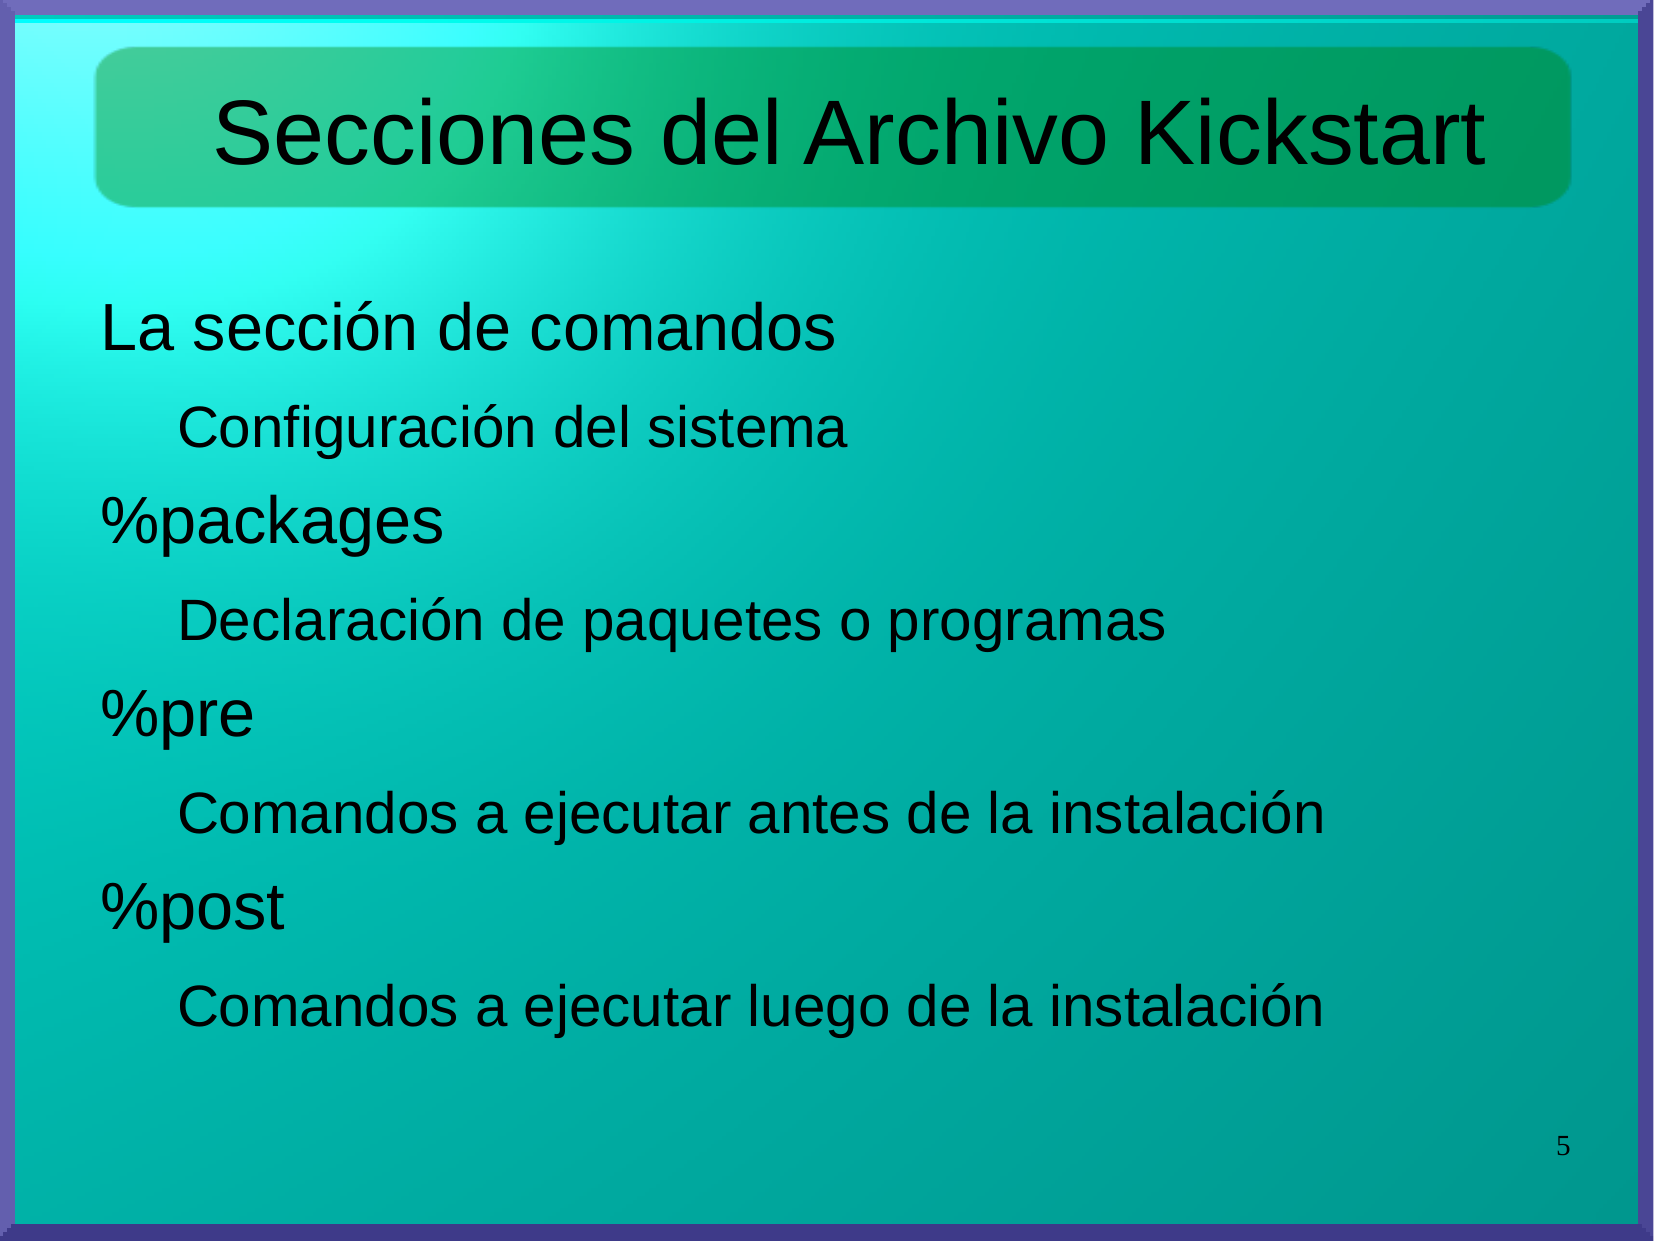

# Secciones del Archivo Kickstart
La sección de comandos
Configuración del sistema
%packages
Declaración de paquetes o programas
%pre
Comandos a ejecutar antes de la instalación
%post
Comandos a ejecutar luego de la instalación
5